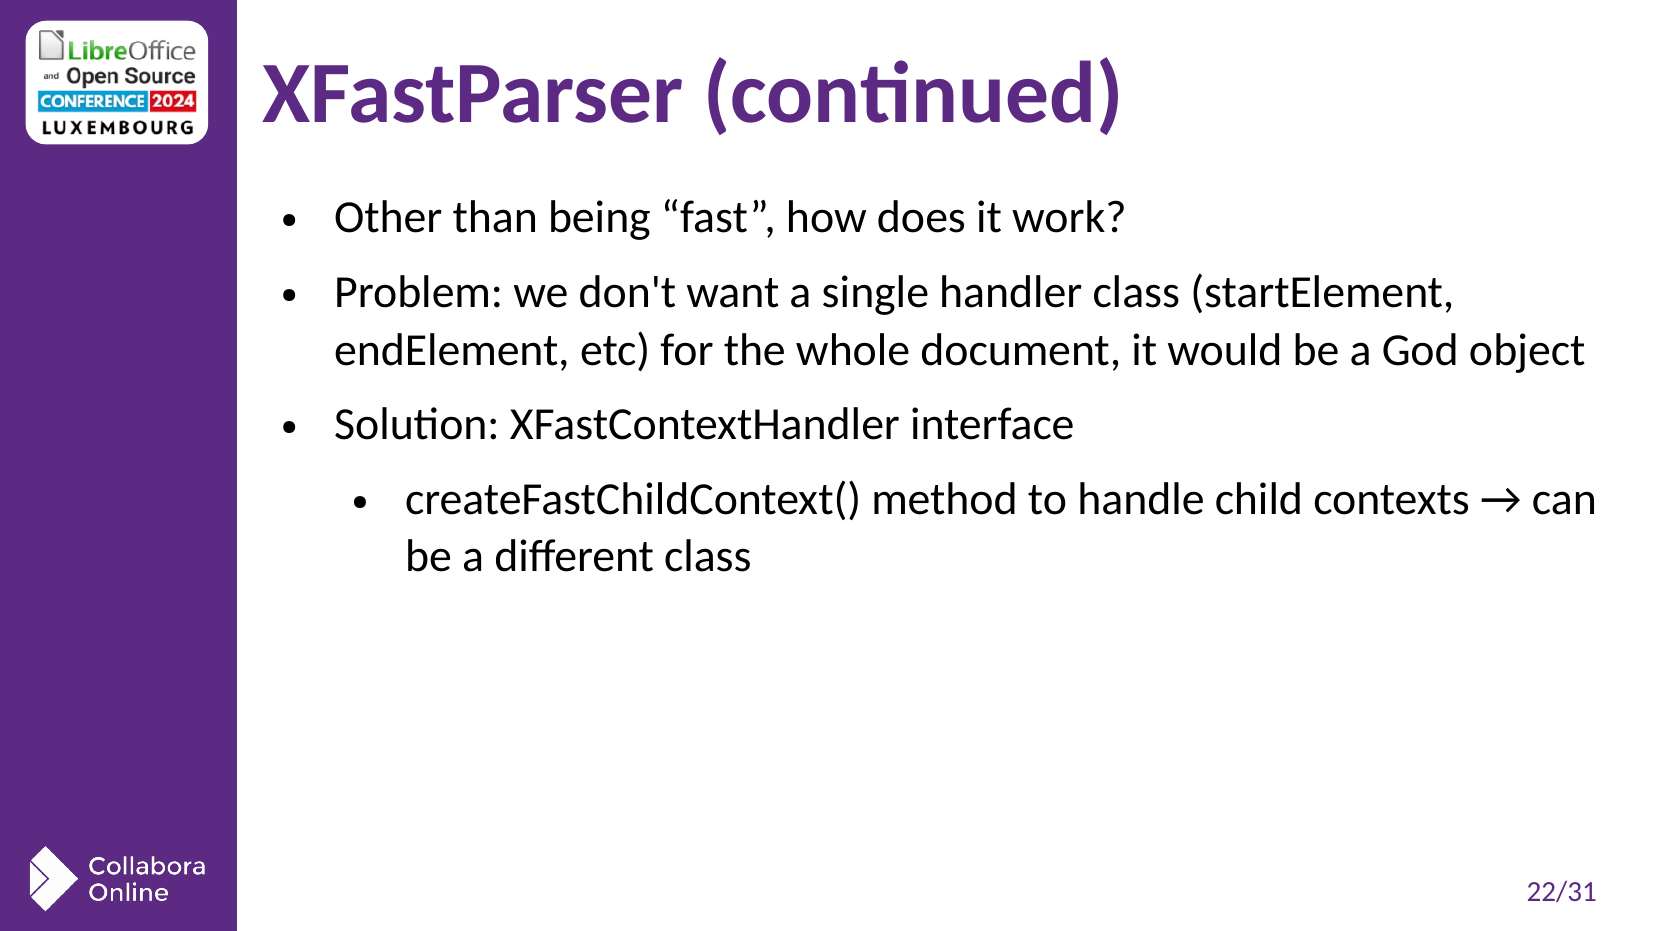

# XFastParser (continued)
Other than being “fast”, how does it work?
Problem: we don't want a single handler class (startElement, endElement, etc) for the whole document, it would be a God object
Solution: XFastContextHandler interface
createFastChildContext() method to handle child contexts → can be a different class
22